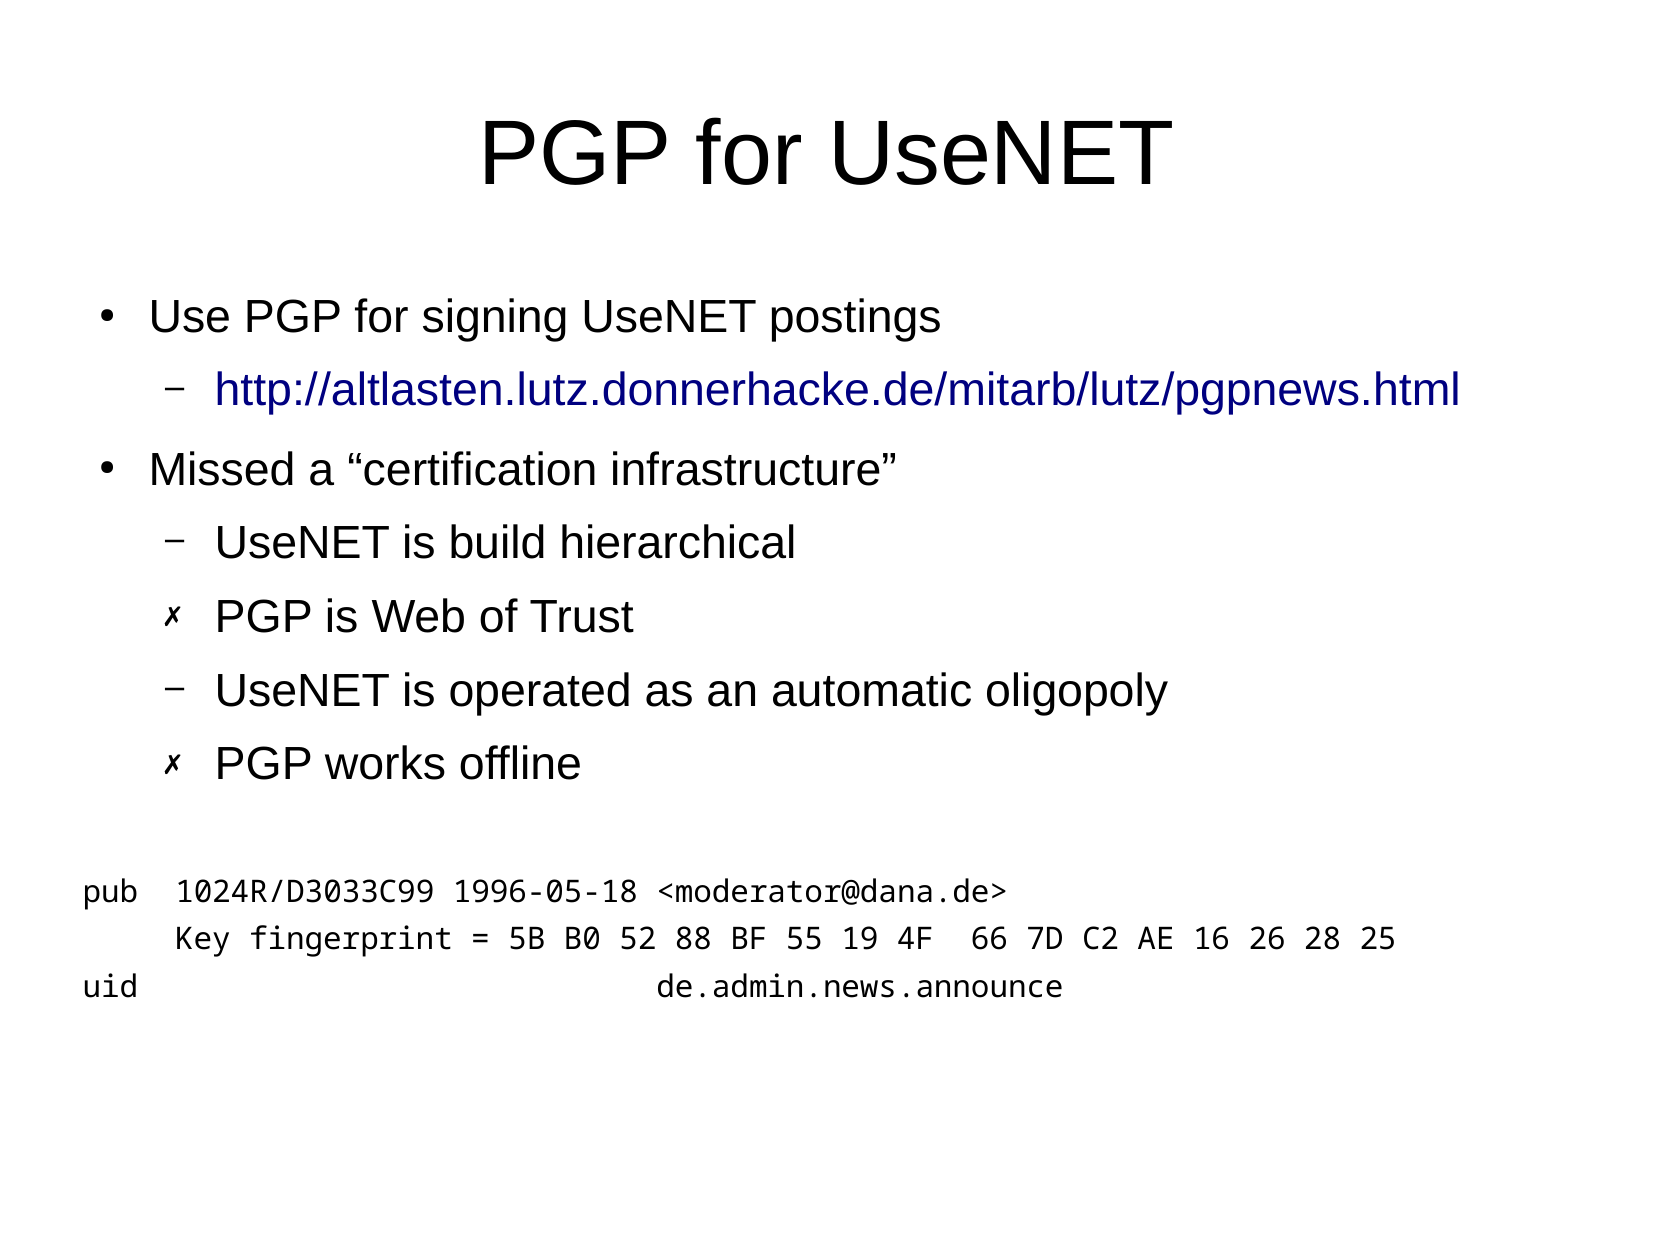

# PGP for UseNET
Use PGP for signing UseNET postings
http://altlasten.lutz.donnerhacke.de/mitarb/lutz/pgpnews.html
Missed a “certification infrastructure”
UseNET is build hierarchical
PGP is Web of Trust
UseNET is operated as an automatic oligopoly
PGP works offline
pub 1024R/D3033C99 1996-05-18 <moderator@dana.de>
 Key fingerprint = 5B B0 52 88 BF 55 19 4F 66 7D C2 AE 16 26 28 25
uid de.admin.news.announce